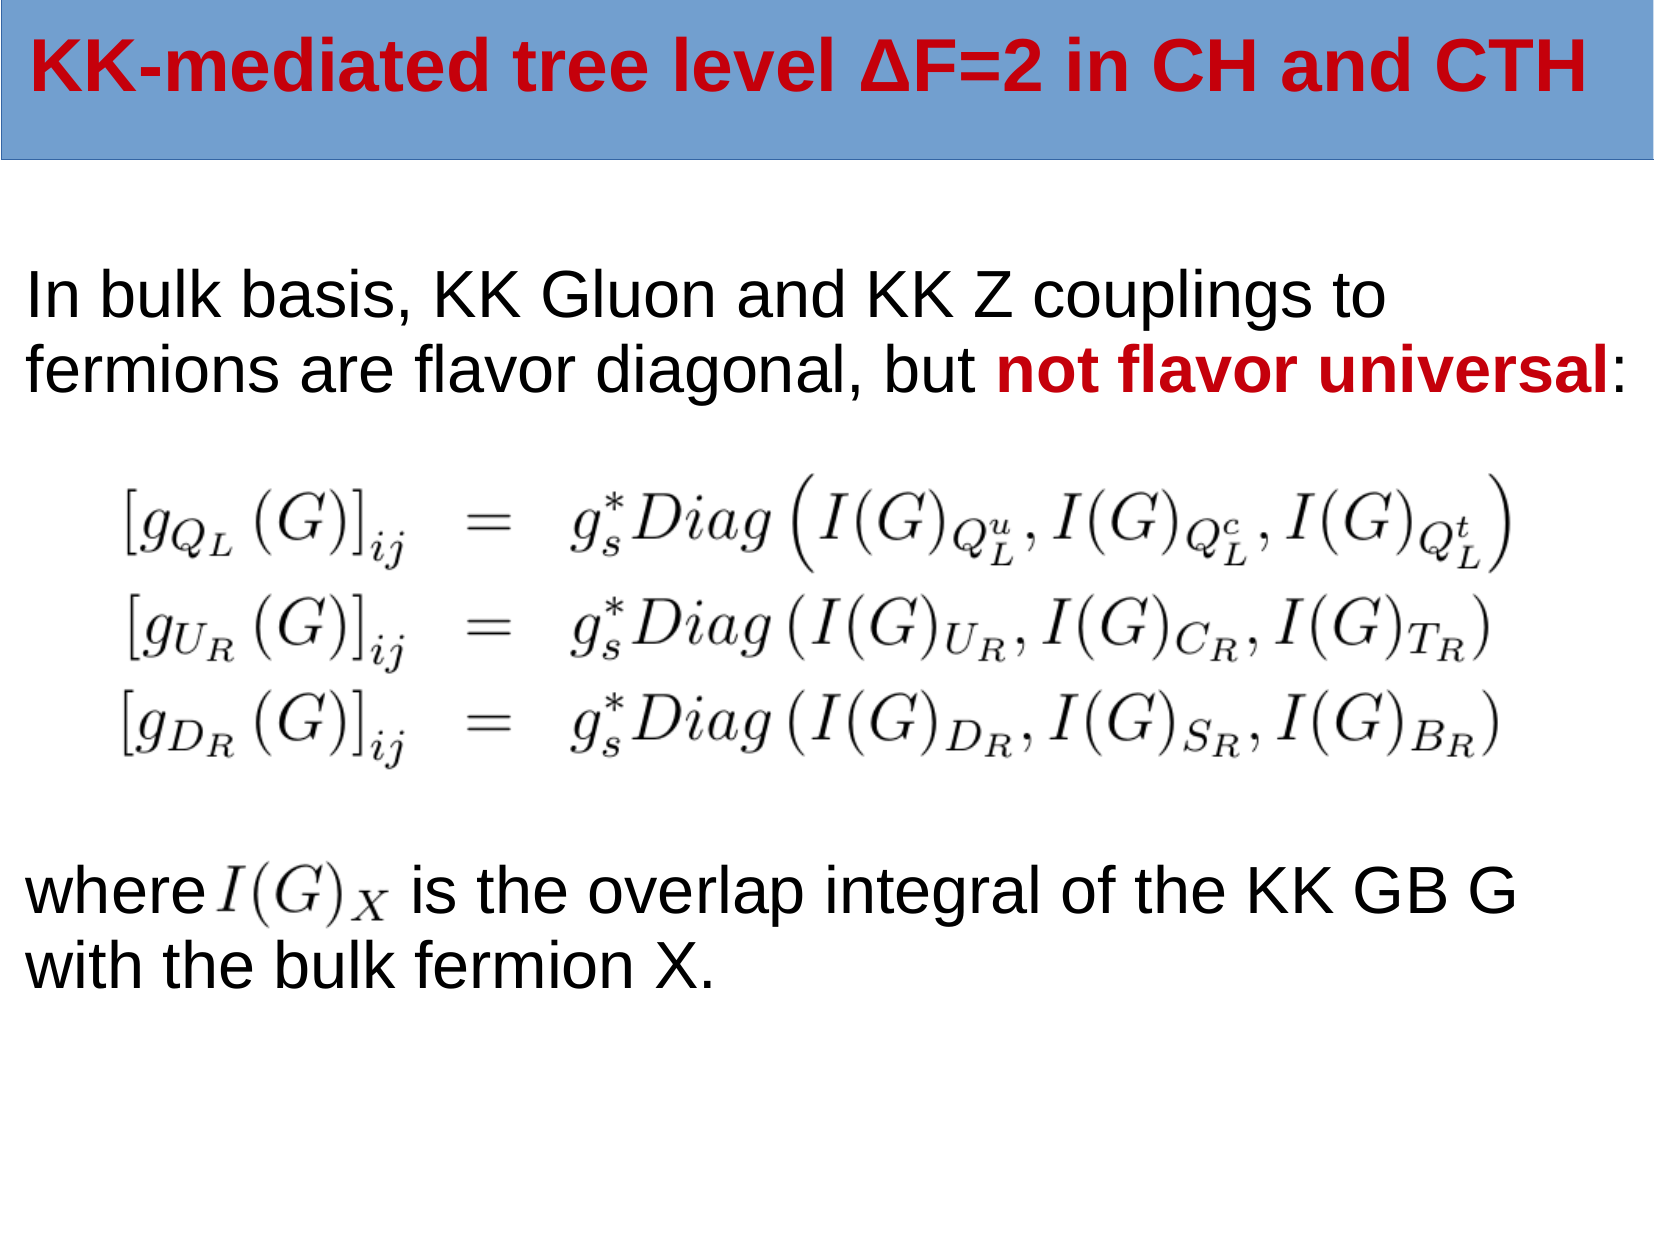

# KK-mediated tree level ΔF=2 in CH and CTH
In bulk basis, KK Gluon and KK Z couplings to fermions are flavor diagonal, but not flavor universal:
where is the overlap integral of the KK GB G with the bulk fermion X.